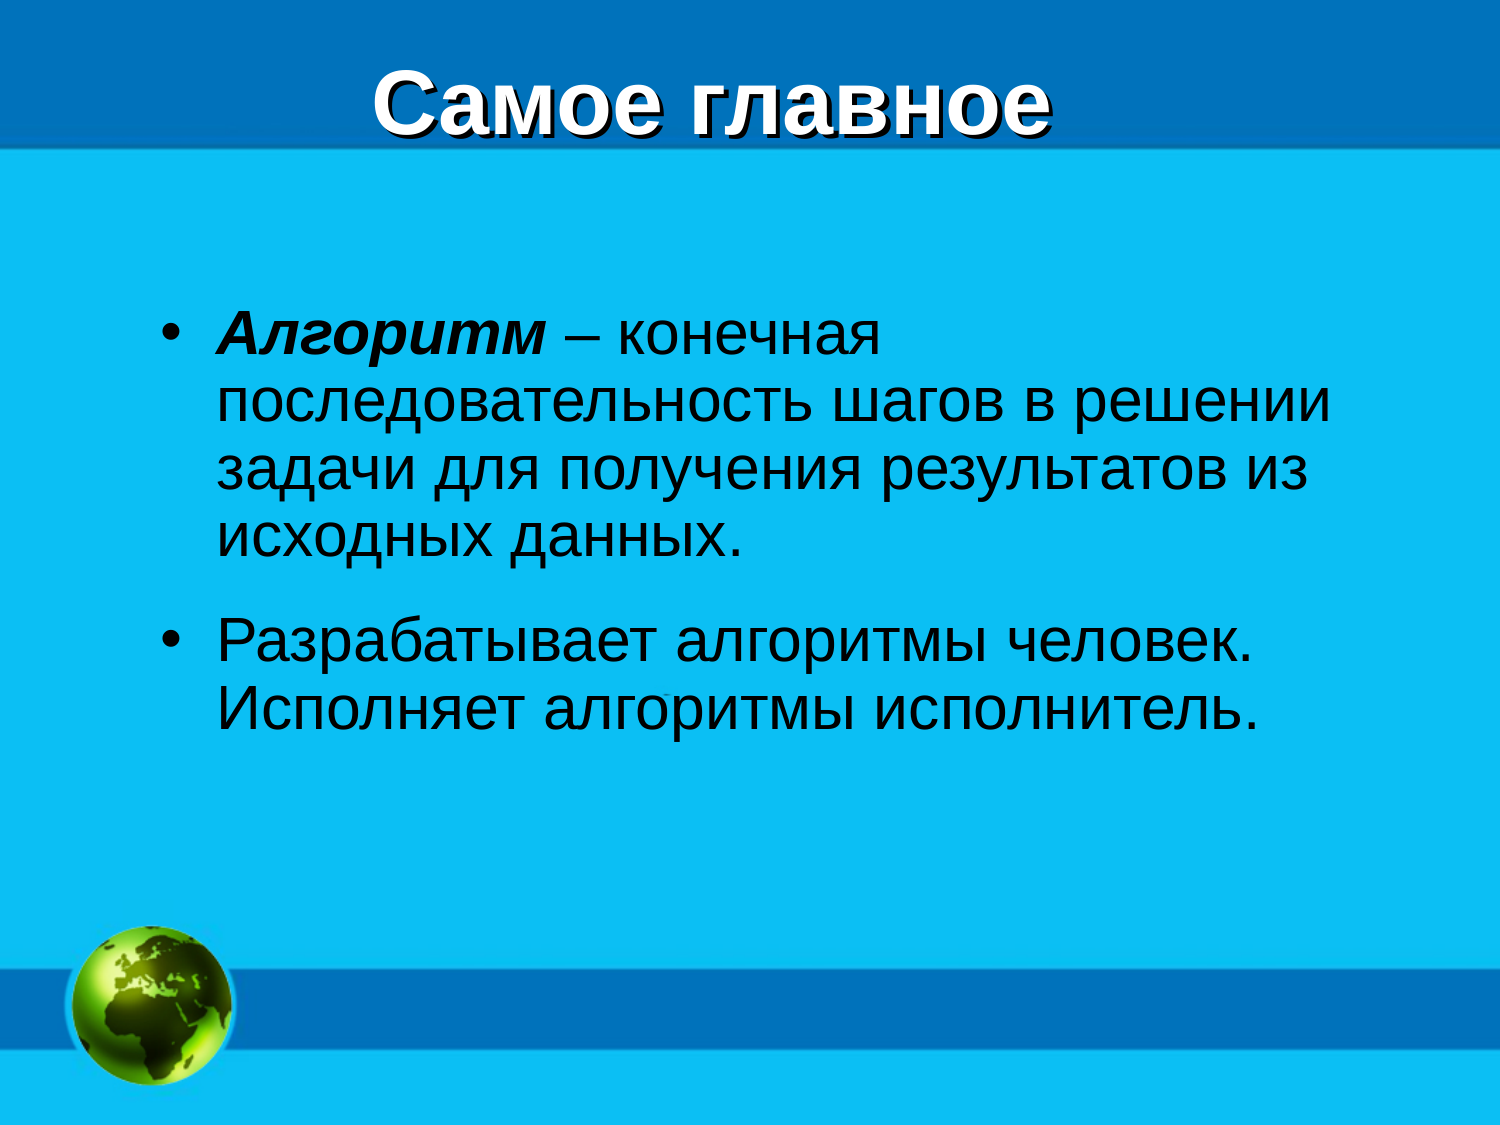

# Самое главное
Алгоритм – конечная последовательность шагов в решении задачи для получения результатов из исходных данных.
Разрабатывает алгоритмы человек. Исполняет алгоритмы исполнитель.